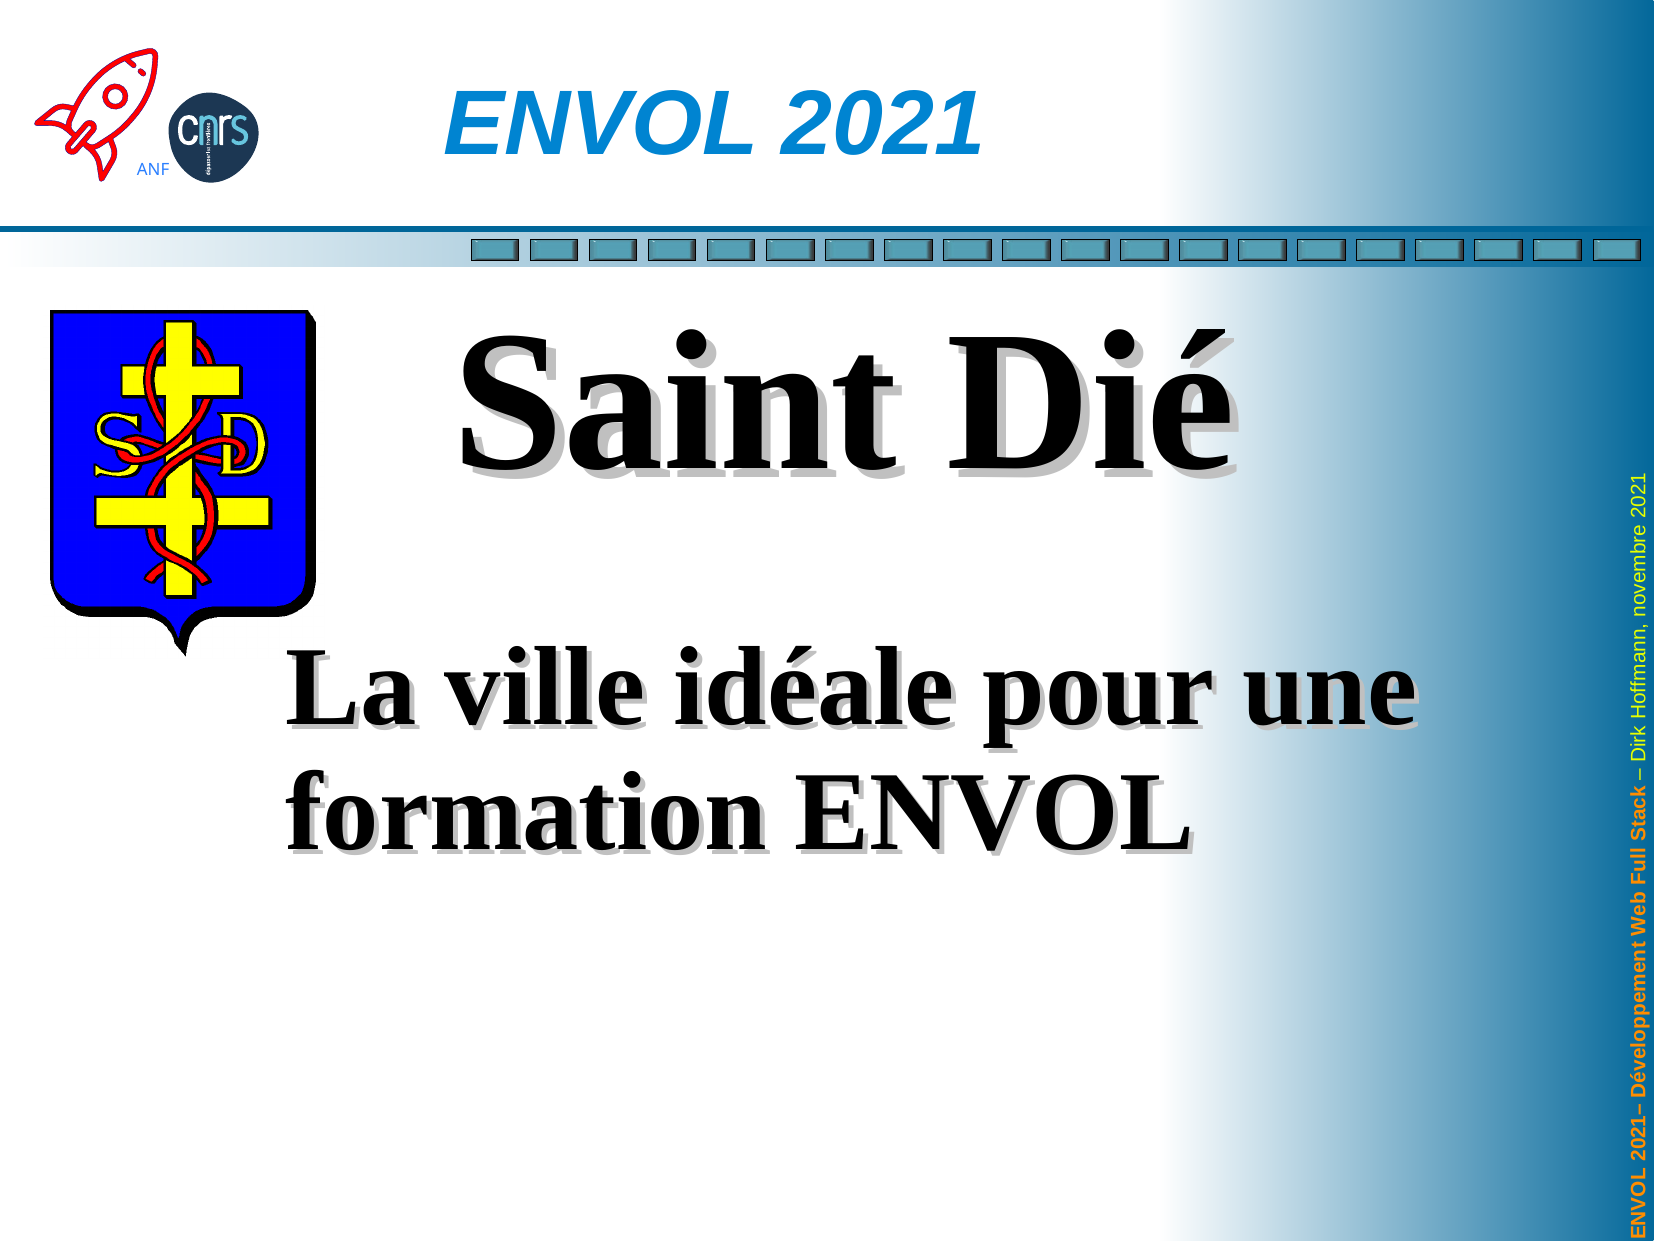

# ENVOL 2021
Saint Dié
La ville idéale pour une formation ENVOL